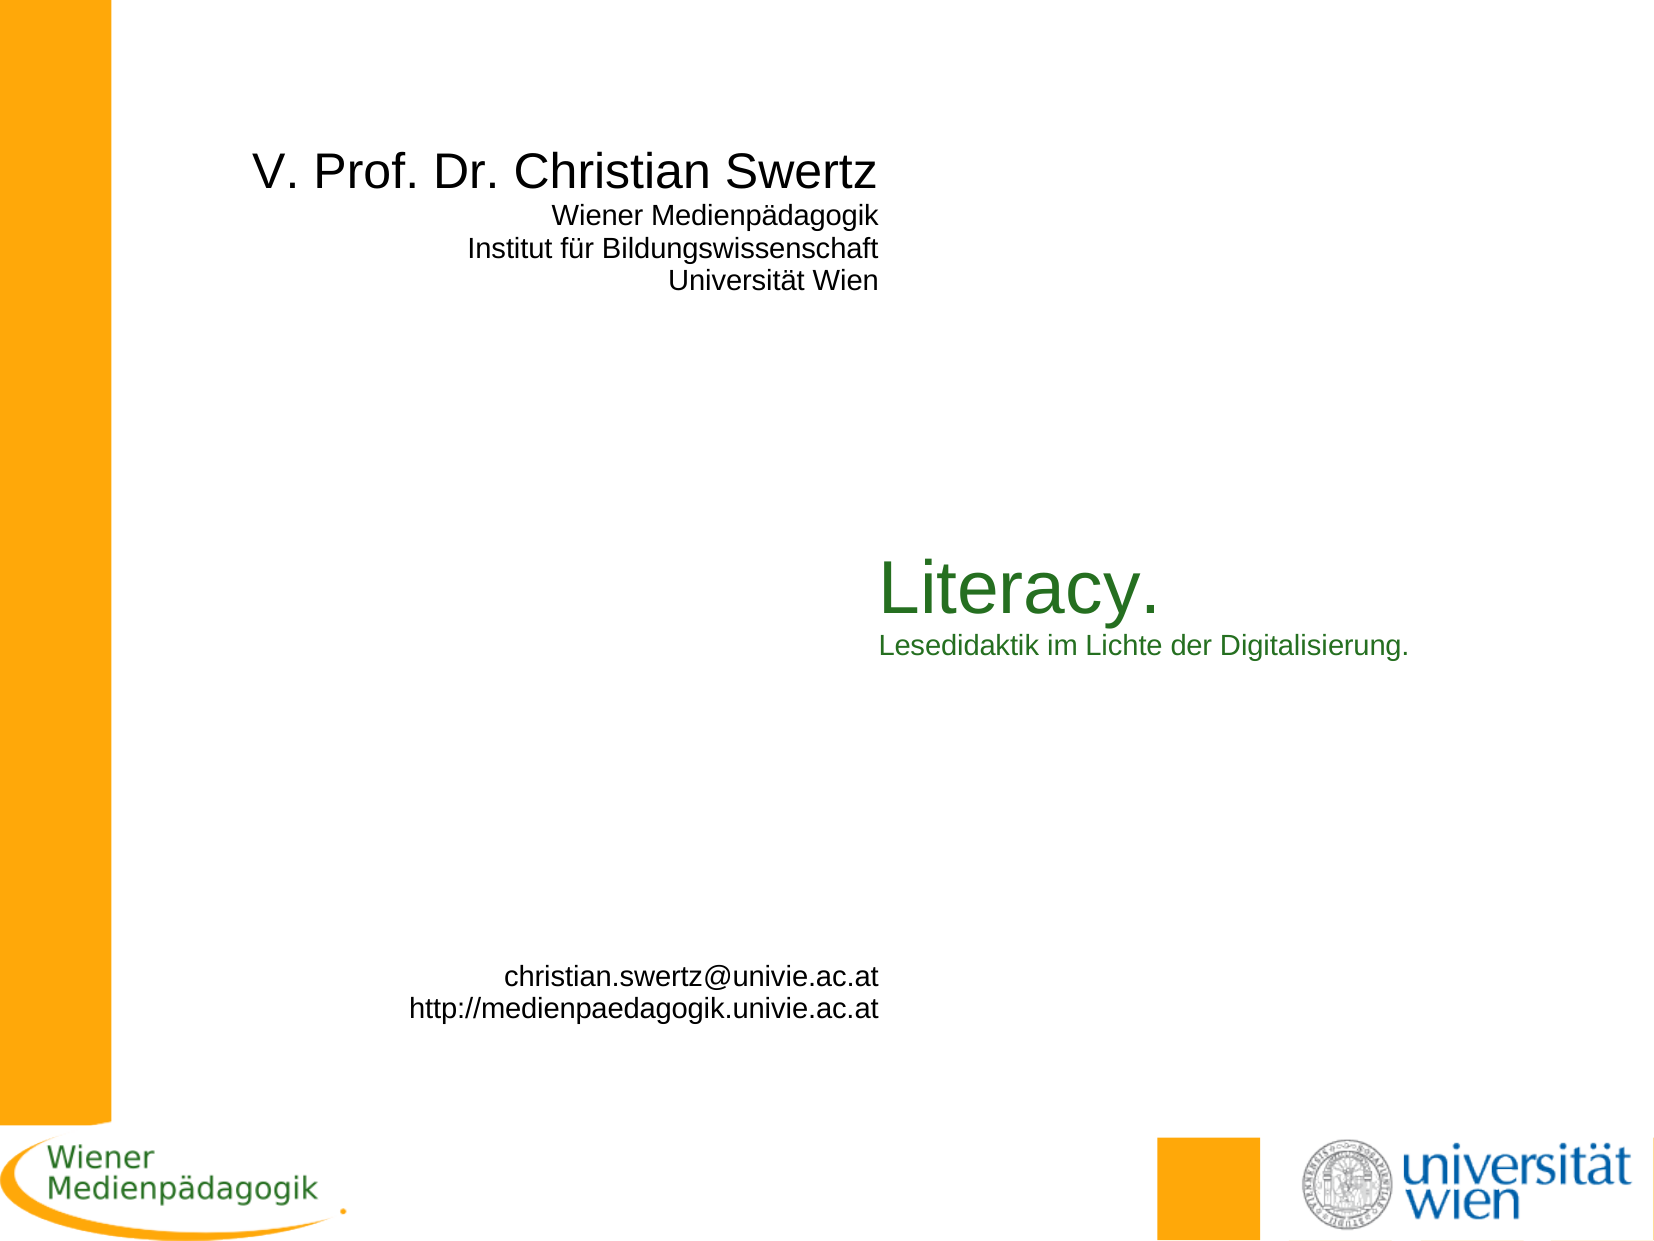

V. Prof. Dr. Christian Swertz
 Wiener Medienpädagogik
Institut für Bildungswissenschaft
Universität Wien
Literacy.
Lesedidaktik im Lichte der Digitalisierung.
christian.swertz@univie.ac.at
http://medienpaedagogik.univie.ac.at